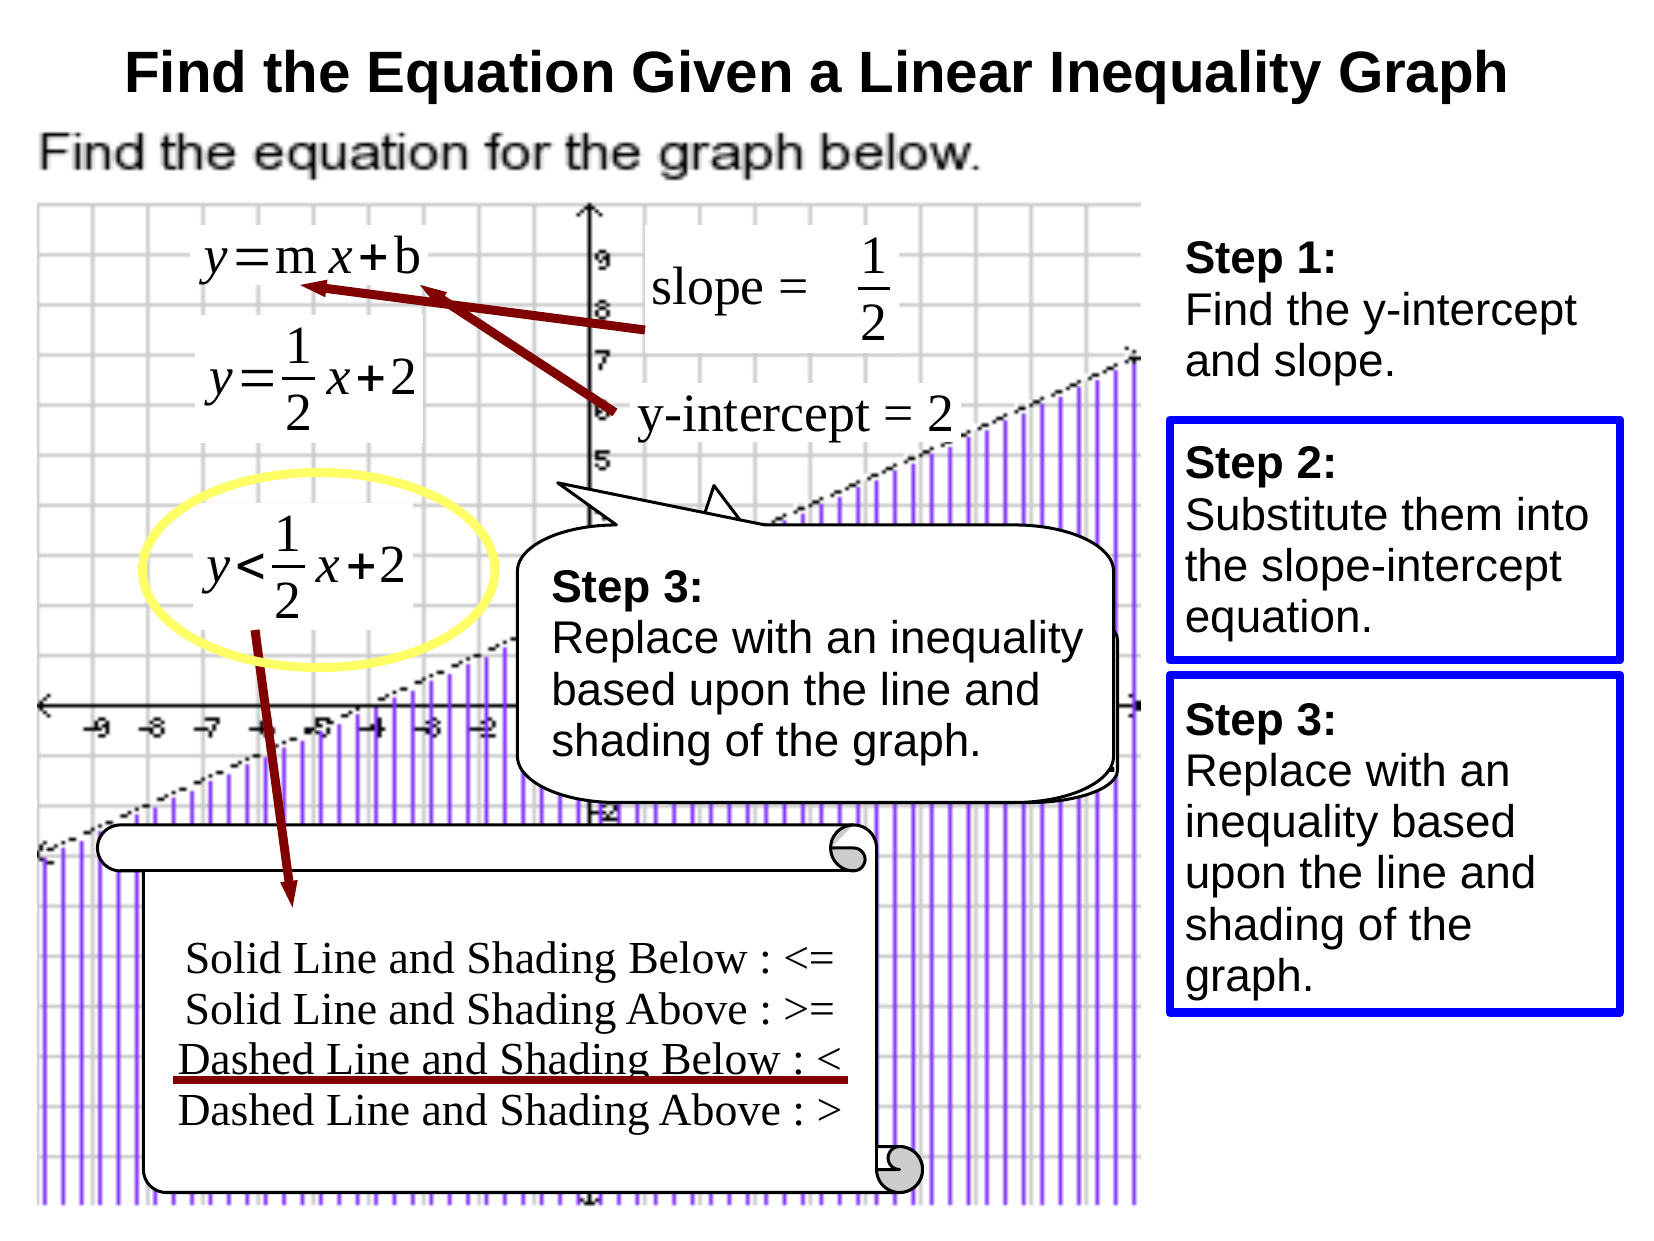

Find the Equation Given a Linear Inequality Graph
Step 1:
Find the y-intercept and slope.
Step 2:
Substitute them into the slope-intercept equation.
Step 3:
Replace with an inequality based upon the line and shading of the graph.
Step 3:
Replace with an inequality
based upon the line and
shading of the graph.
Step 2:
Substitute them into the
slope-intercept equation.
Solid Line and Shading Below : <=
Solid Line and Shading Above : >=
Dashed Line and Shading Below : <
Dashed Line and Shading Above : >